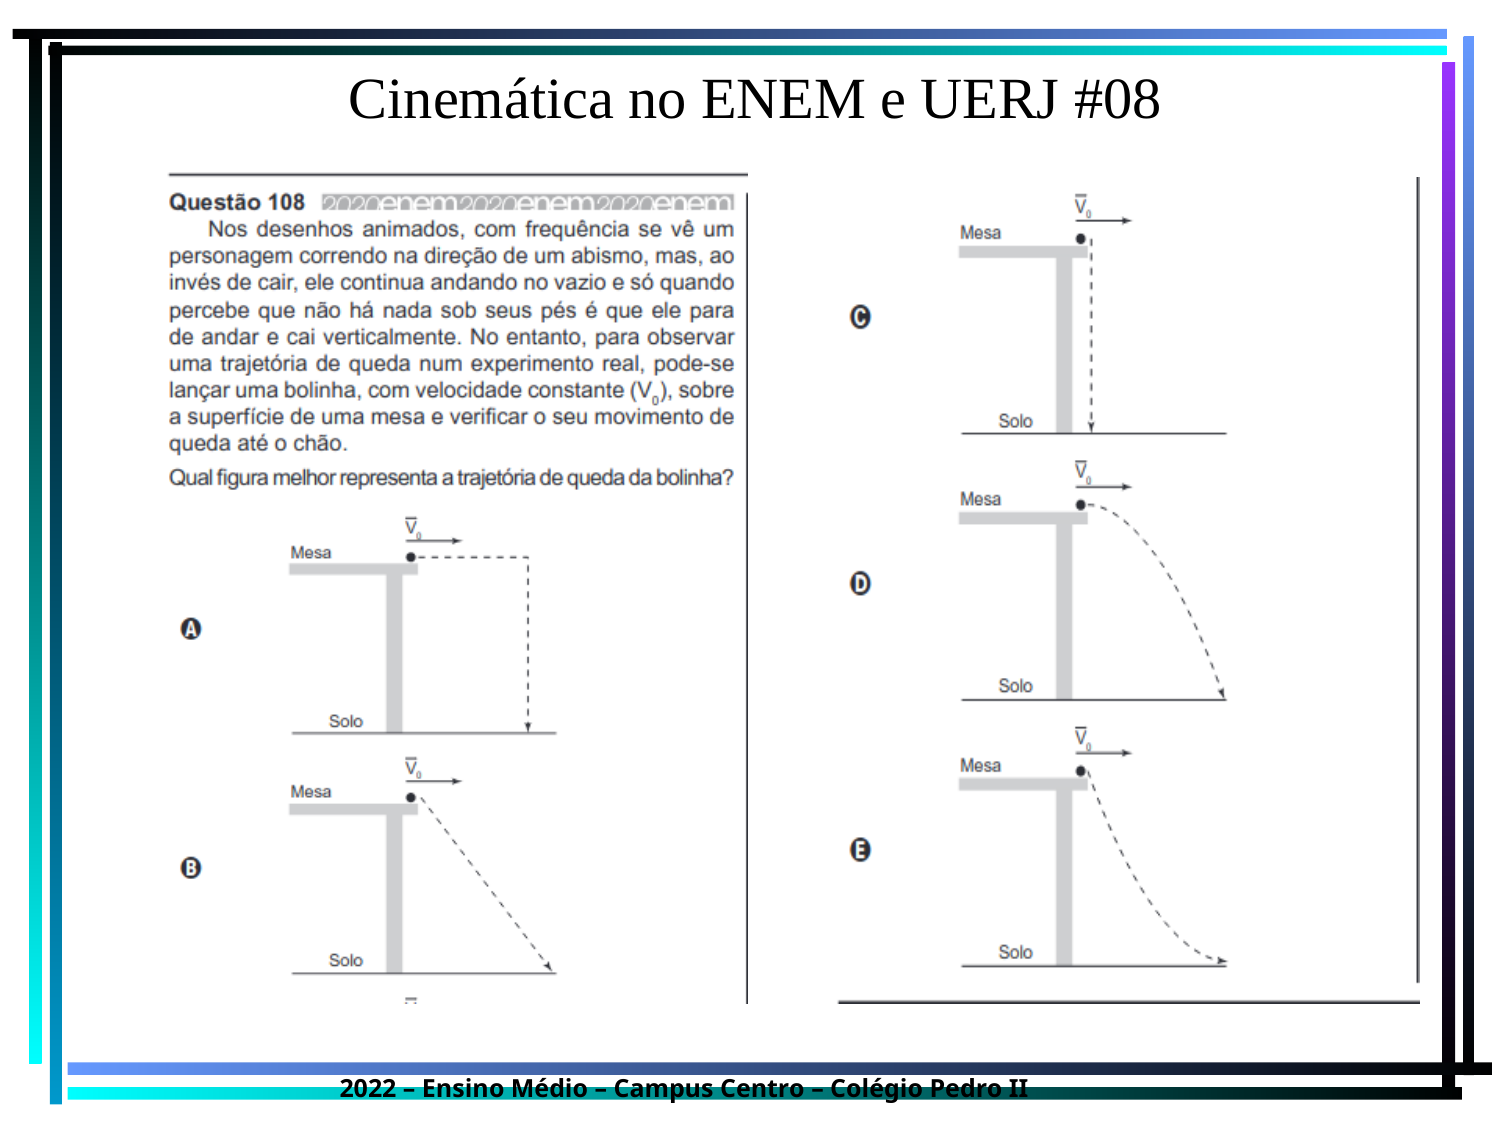

# Cinemática no ENEM e UERJ #08
2022 – Ensino Médio – Campus Centro – Colégio Pedro II